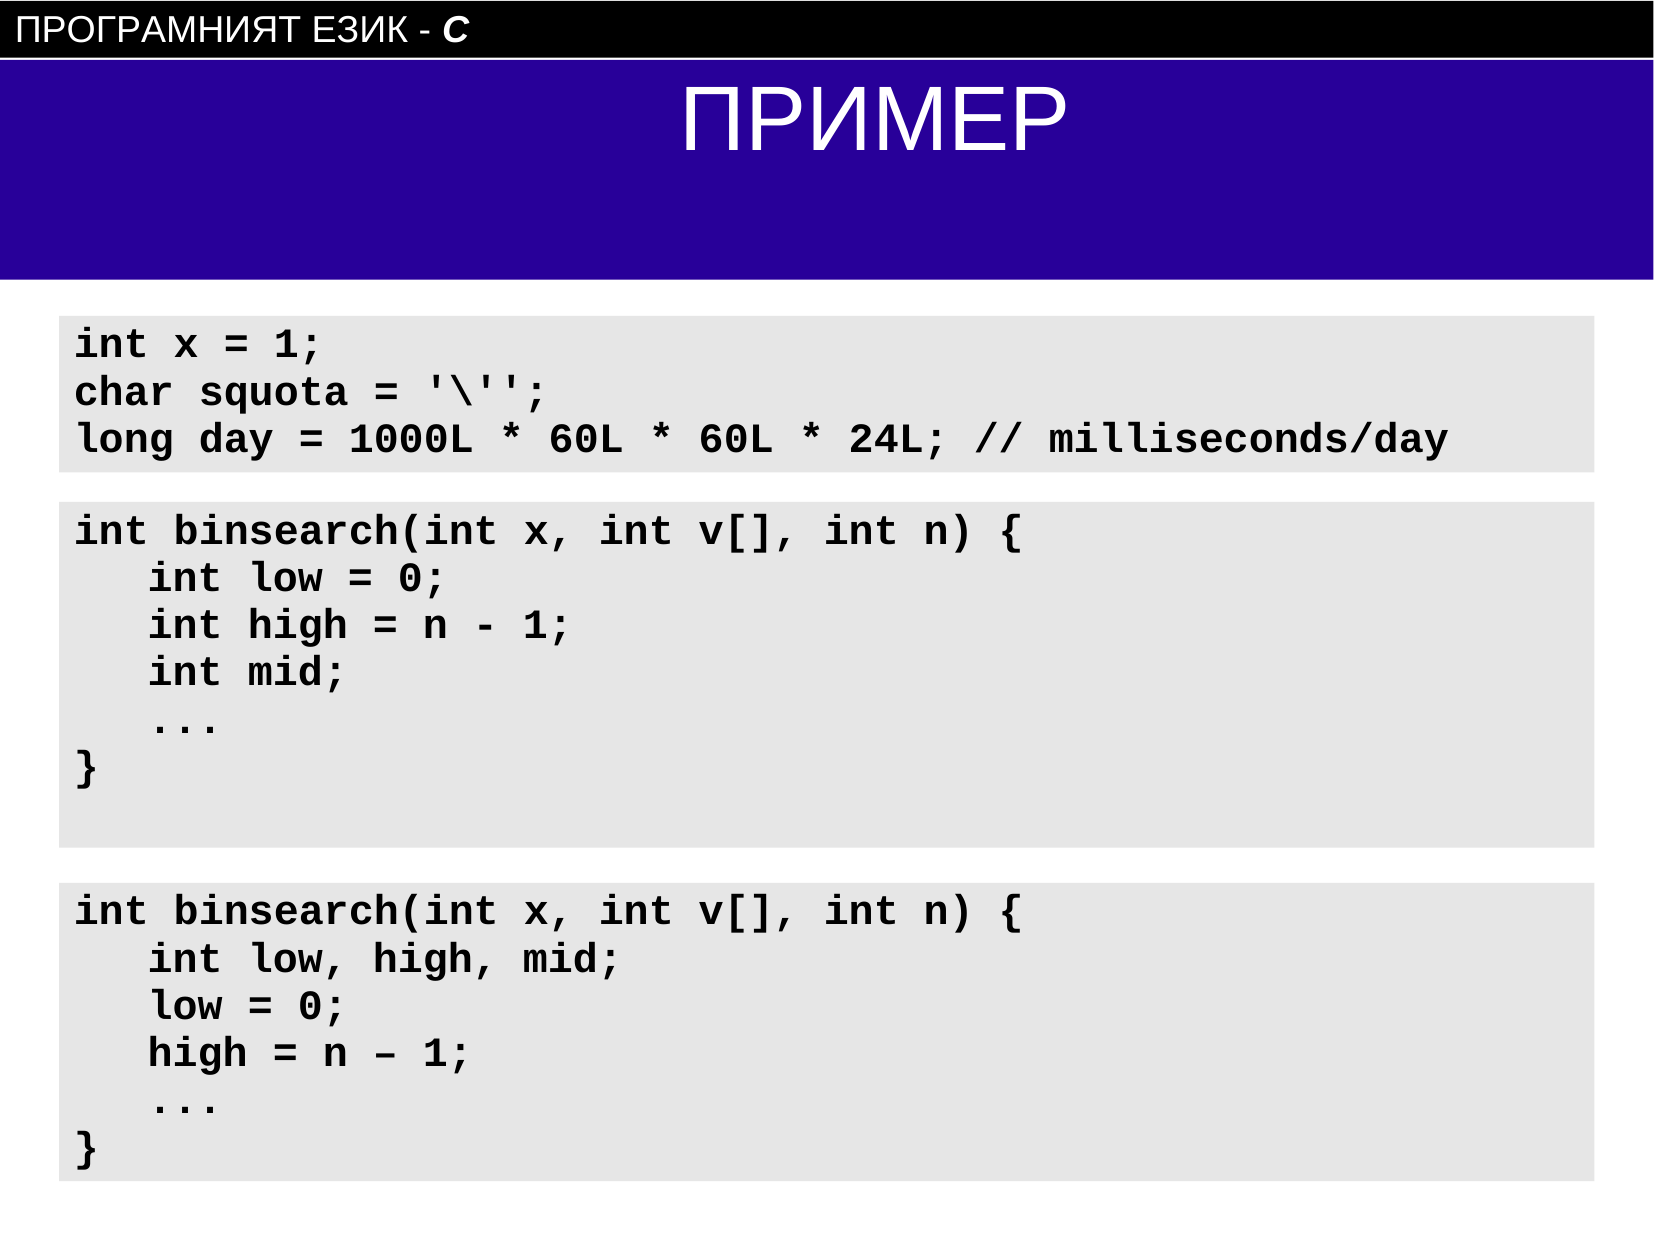

ПРОГРАМНИЯT ЕЗИК - С
									ПРИМЕР
int x = 1;
char squota = '\'';
long day = 1000L * 60L * 60L * 24L; // milliseconds/day
int binsearch(int x, int v[], int n) {
	int low = 0;
	int high = n - 1;
	int mid;
	...
}
int binsearch(int x, int v[], int n) {
	int low, high, mid;
	low = 0;
	high = n – 1;
	...
}